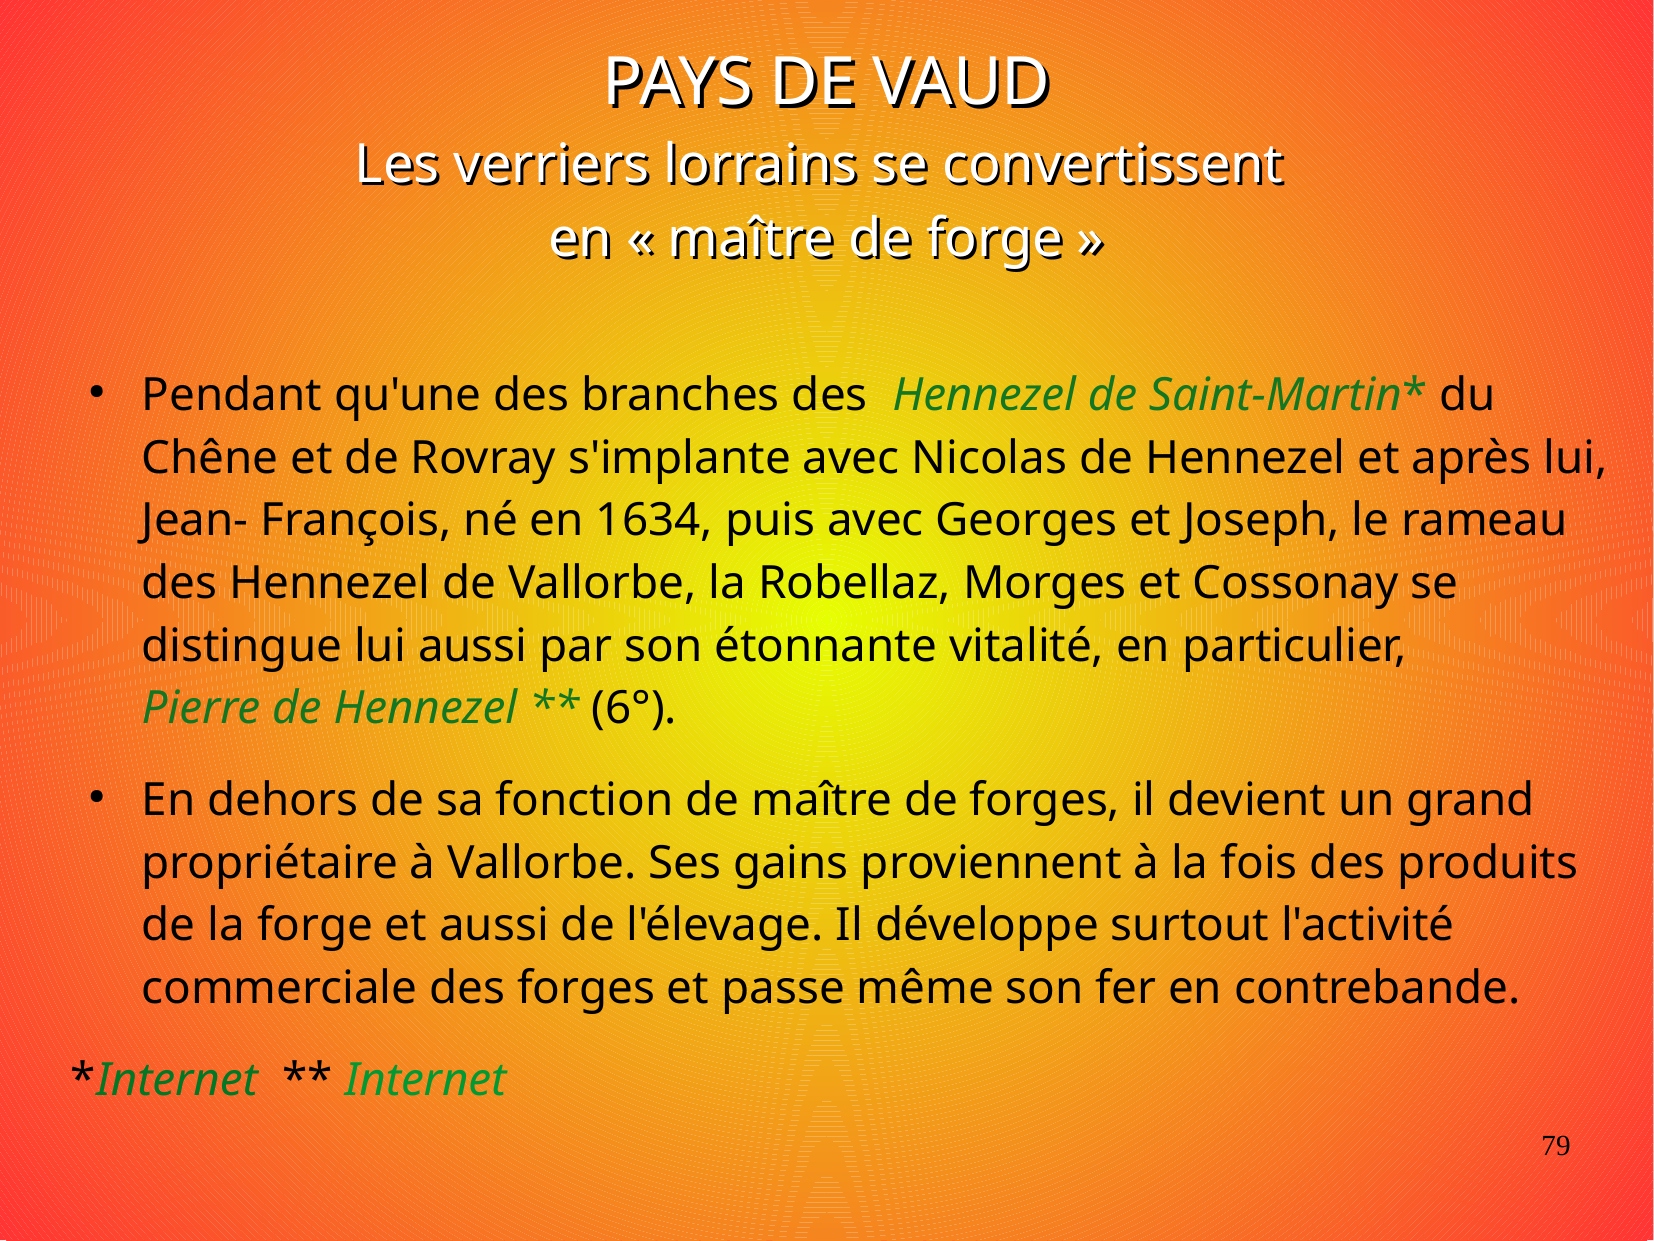

# PAYS DE VAUD Les verriers lorrains se convertissent en « maître de forge »
Pendant qu'une des branches des Hennezel de Saint-Martin* du Chêne et de Rovray s'implante avec Nicolas de Hennezel et après lui, Jean- François, né en 1634, puis avec Georges et Joseph, le rameau des Hennezel de Vallorbe, la Robellaz, Morges et Cossonay se distingue lui aussi par son étonnante vitalité, en particulier, Pierre de Hennezel ** (6°).
En dehors de sa fonction de maître de forges, il devient un grand propriétaire à Vallorbe. Ses gains proviennent à la fois des produits de la forge et aussi de l'élevage. Il développe surtout l'activité commerciale des forges et passe même son fer en contrebande.
*Internet ** Internet
79